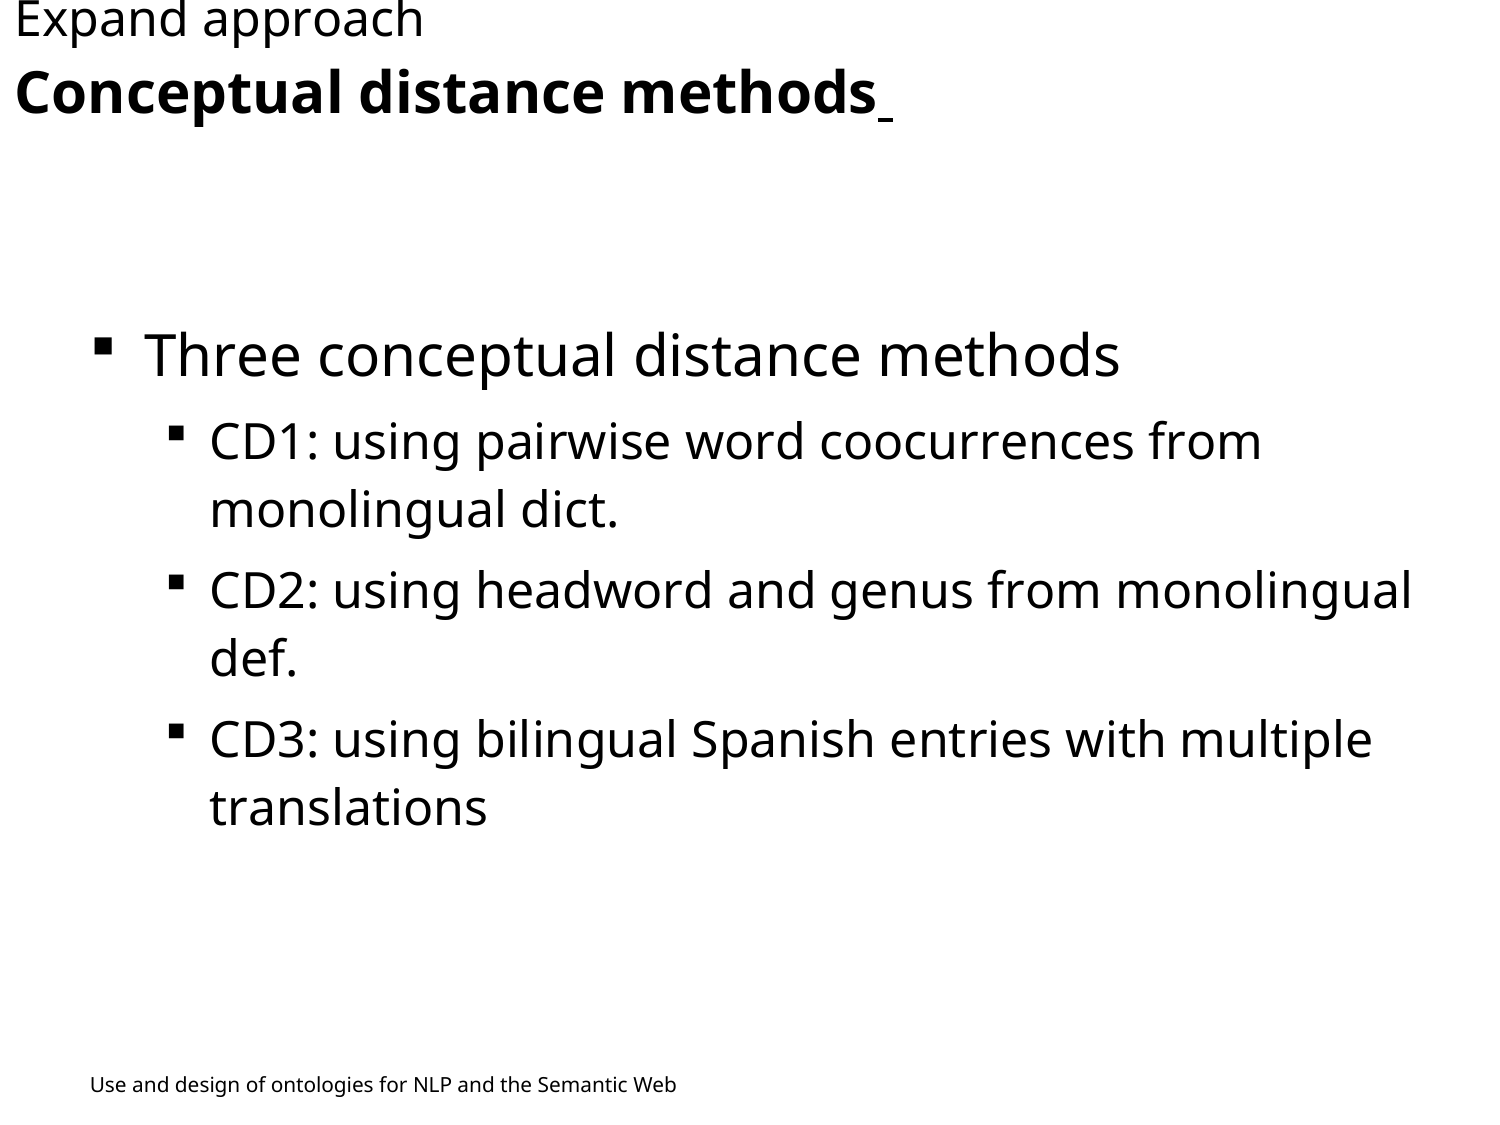

Expand approach
Conceptual distance methods
# Three conceptual distance methods
CD1: using pairwise word coocurrences from monolingual dict.
CD2: using headword and genus from monolingual def.
CD3: using bilingual Spanish entries with multiple translations